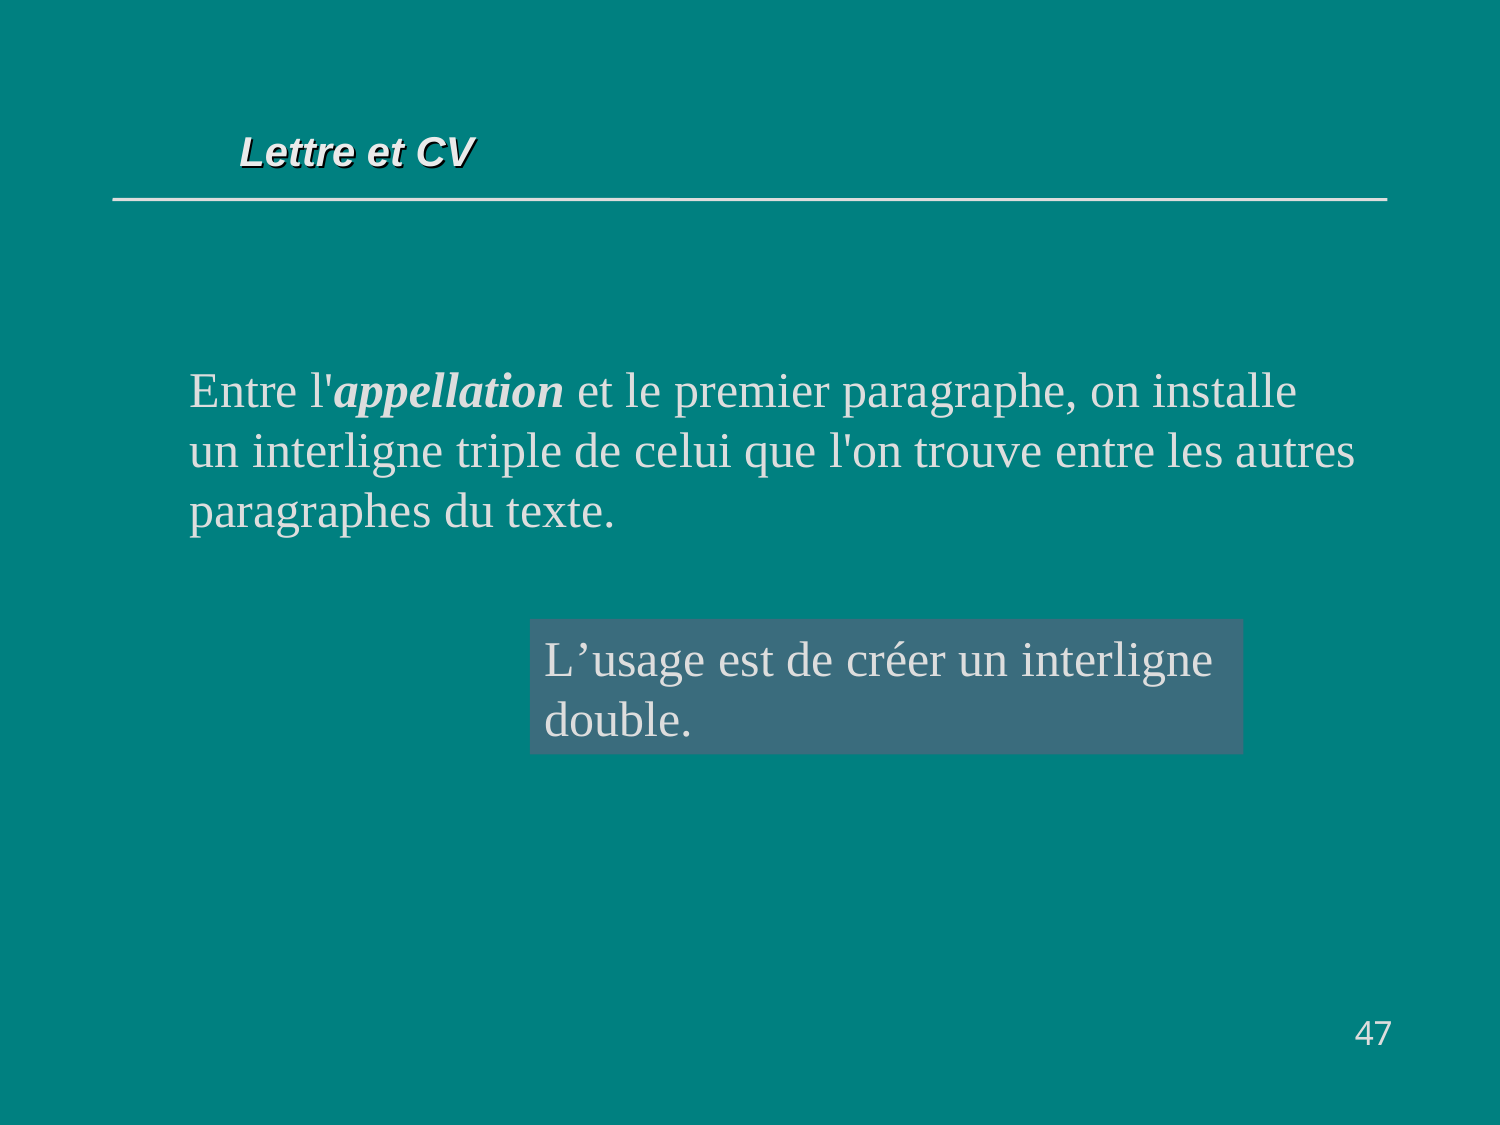

Lettre et CV
Entre l'appellation et le premier paragraphe, on installe un interligne triple de celui que l'on trouve entre les autres paragraphes du texte.
V / F
L’usage est de créer un interligne double.
47